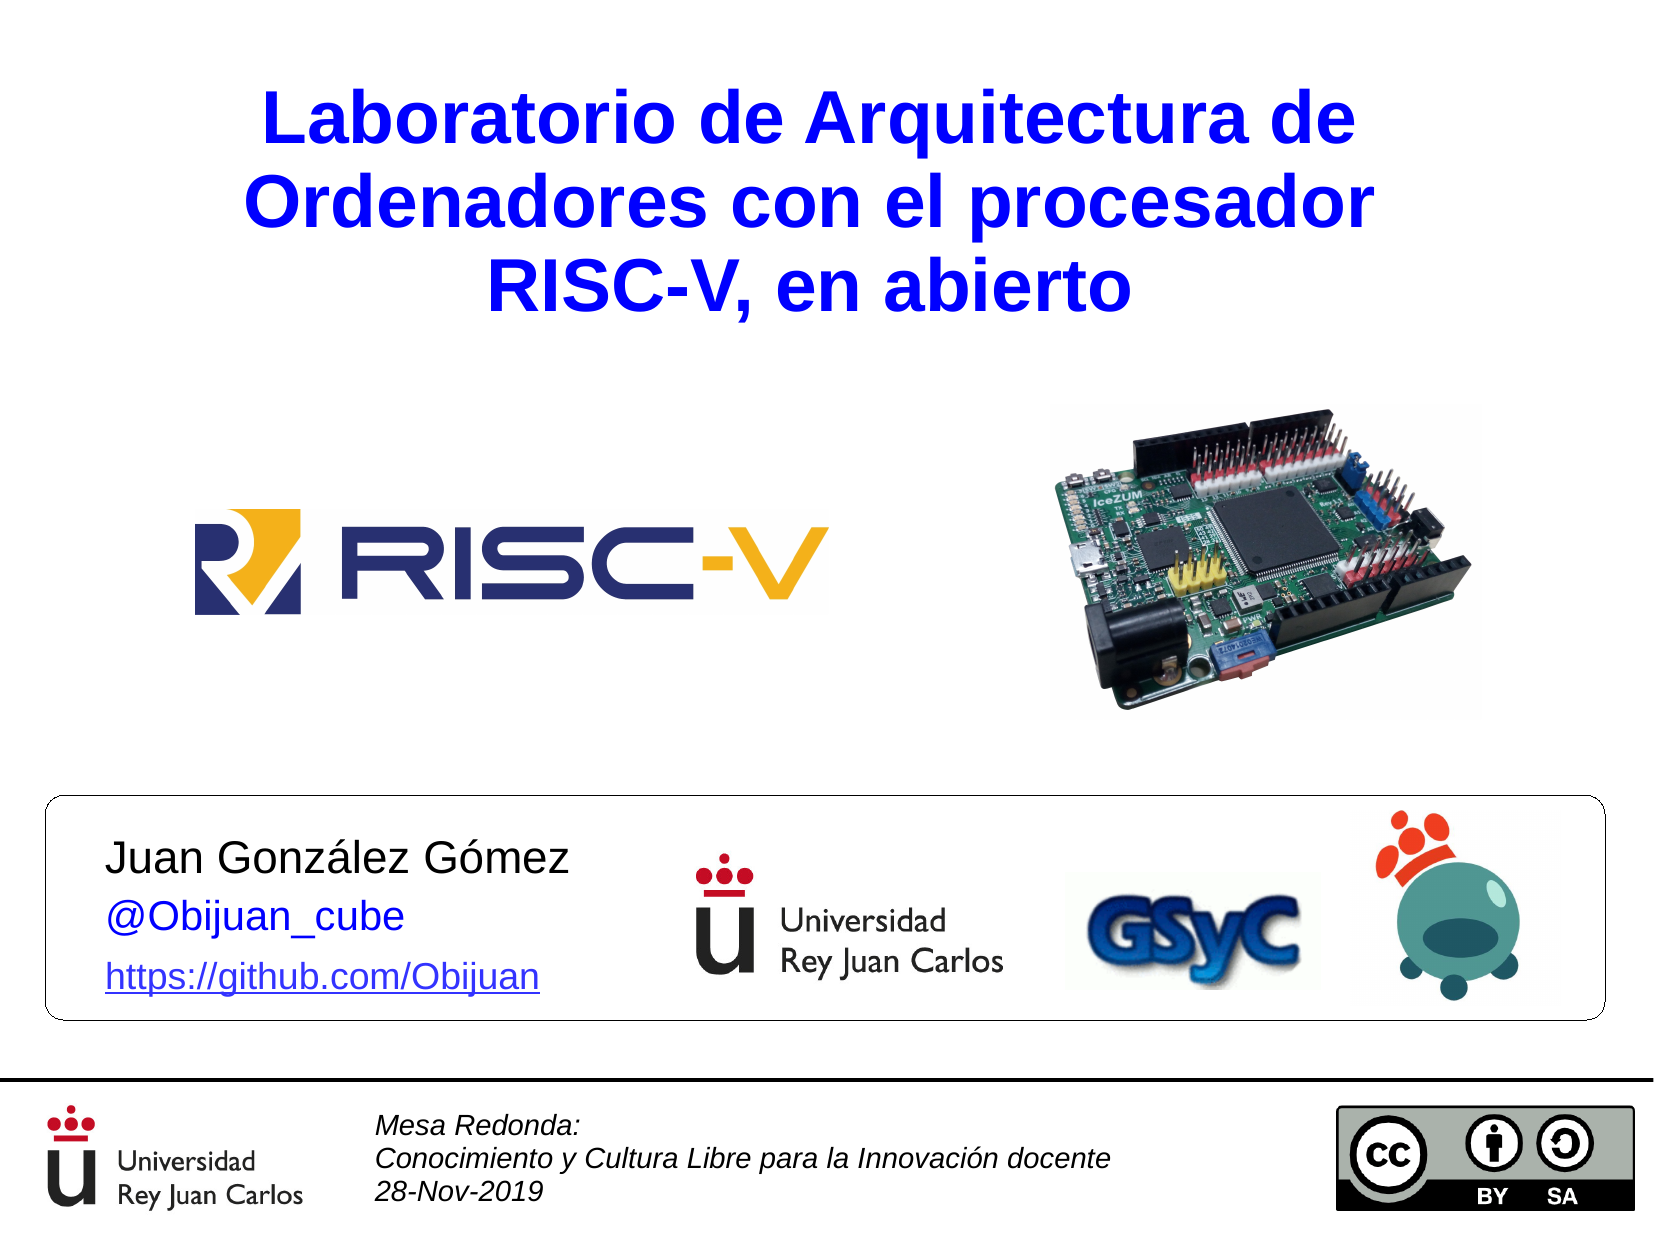

# Laboratorio de Arquitectura de Ordenadores con el procesador RISC-V, en abierto
Juan González Gómez
@Obijuan_cube
https://github.com/Obijuan
Mesa Redonda:
Conocimiento y Cultura Libre para la Innovación docente
28-Nov-2019